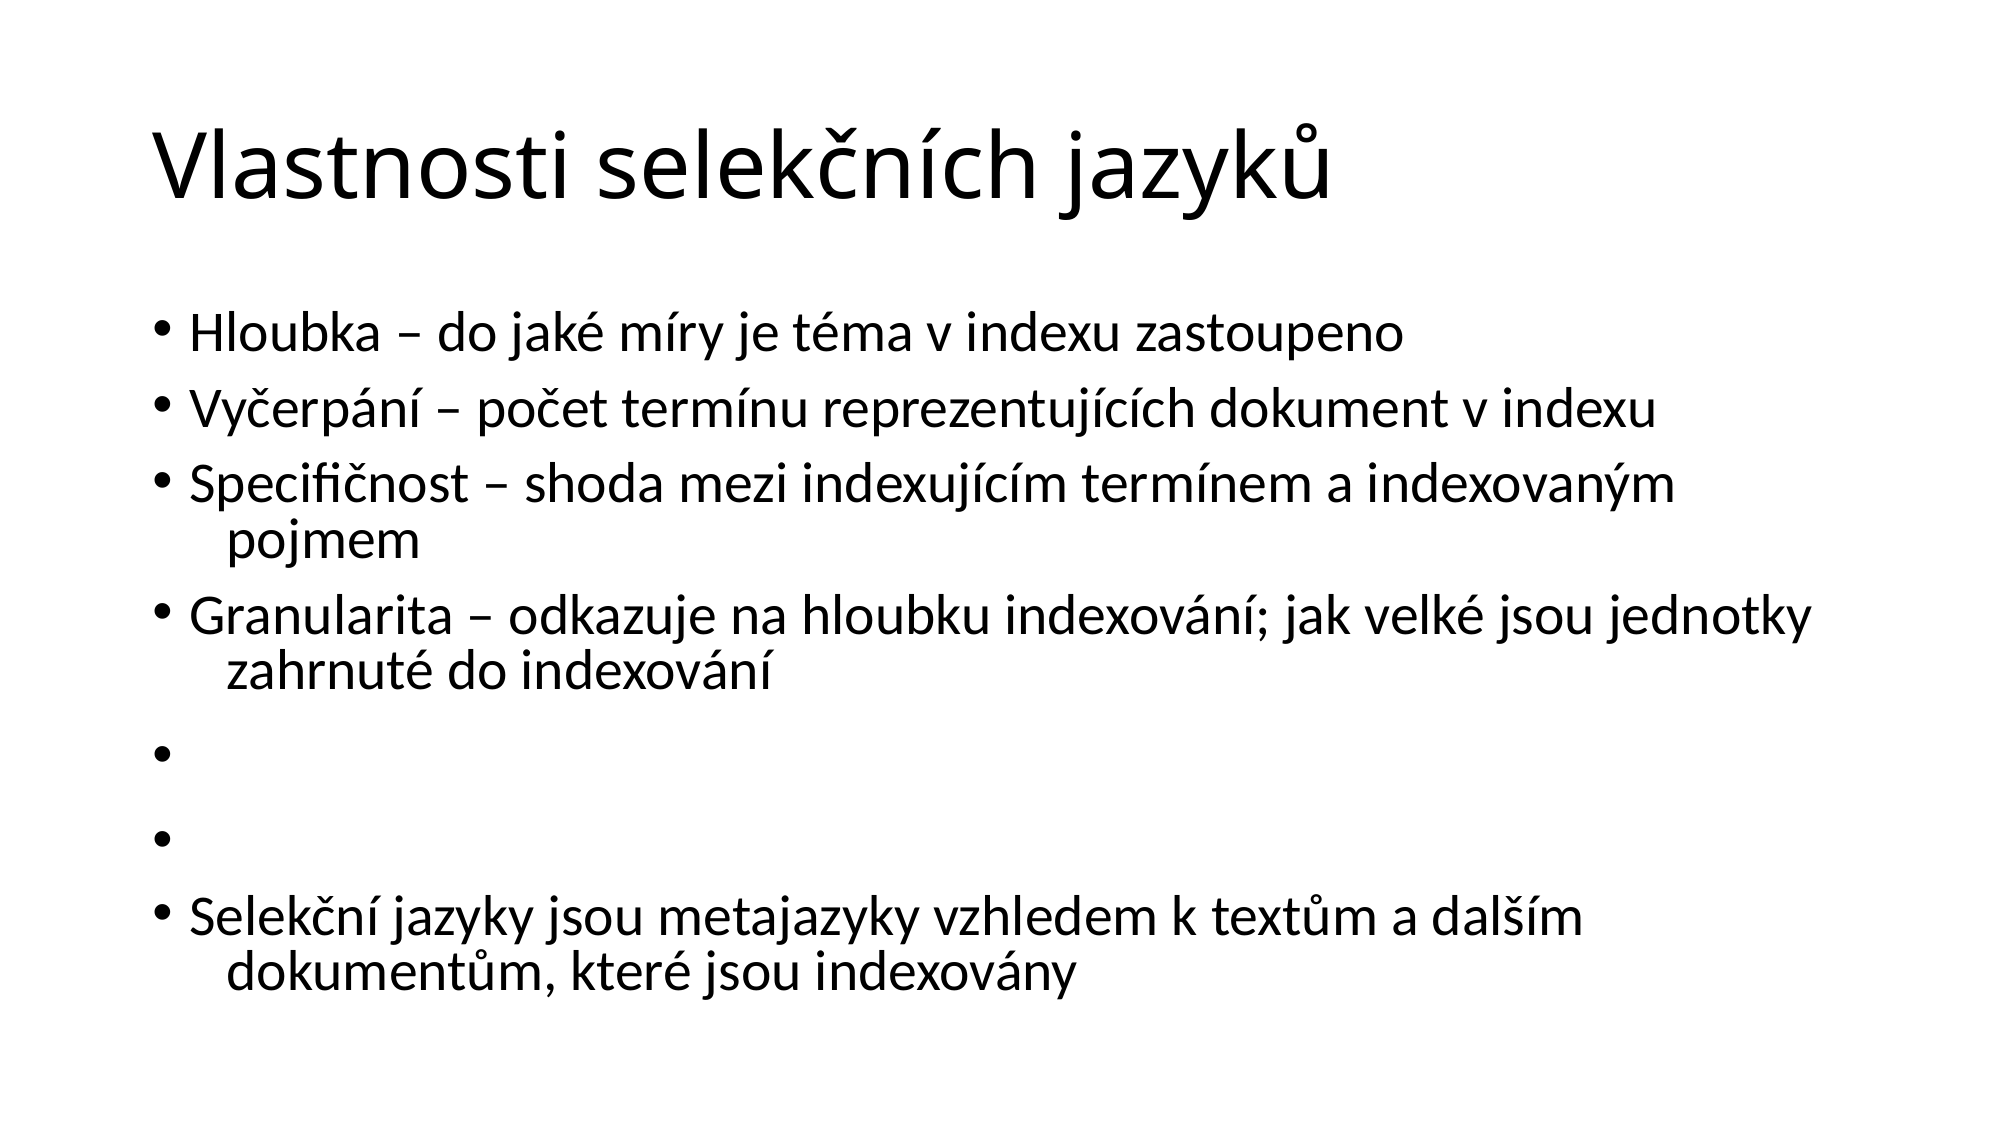

# Vlastnosti selekčních jazyků
Hloubka – do jaké míry je téma v indexu zastoupeno
Vyčerpání – počet termínu reprezentujících dokument v indexu
Specifičnost – shoda mezi indexujícím termínem a indexovaným pojmem
Granularita – odkazuje na hloubku indexování; jak velké jsou jednotky zahrnuté do indexování
Selekční jazyky jsou metajazyky vzhledem k textům a dalším dokumentům, které jsou indexovány